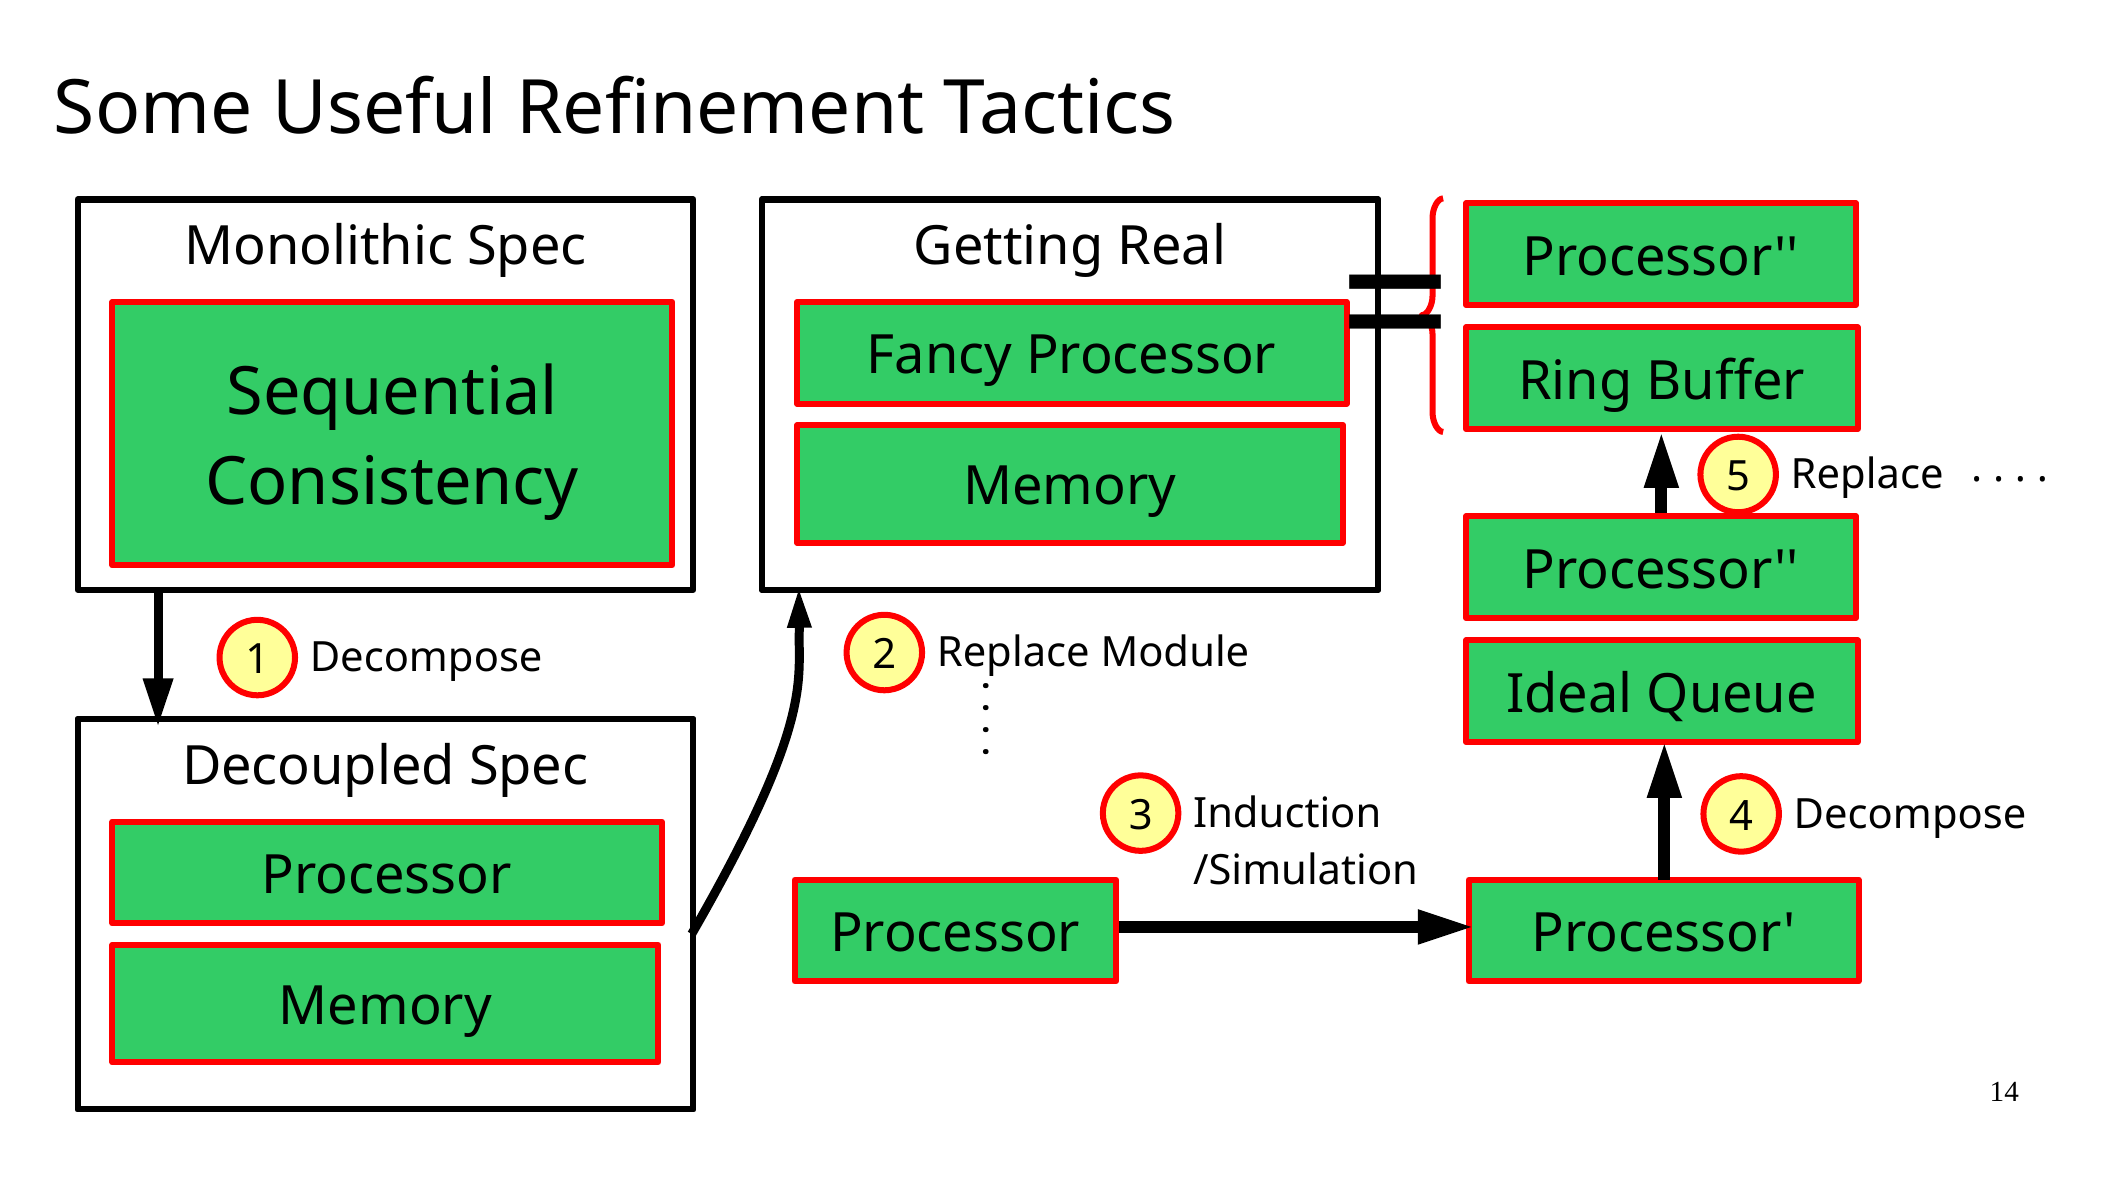

Some Useful Refinement Tactics
=
Processor''
Ring Buffer
. . . .
5
Replace
Monolithic Spec
Getting Real
Fancy Processor
Memory
Sequential Consistency
Processor''
Ideal Queue
4
Decompose
2
Replace Module
1
Decompose
. . . .
Processor
Decoupled Spec
Processor
Memory
3
Induction
/Simulation
Processor'
14